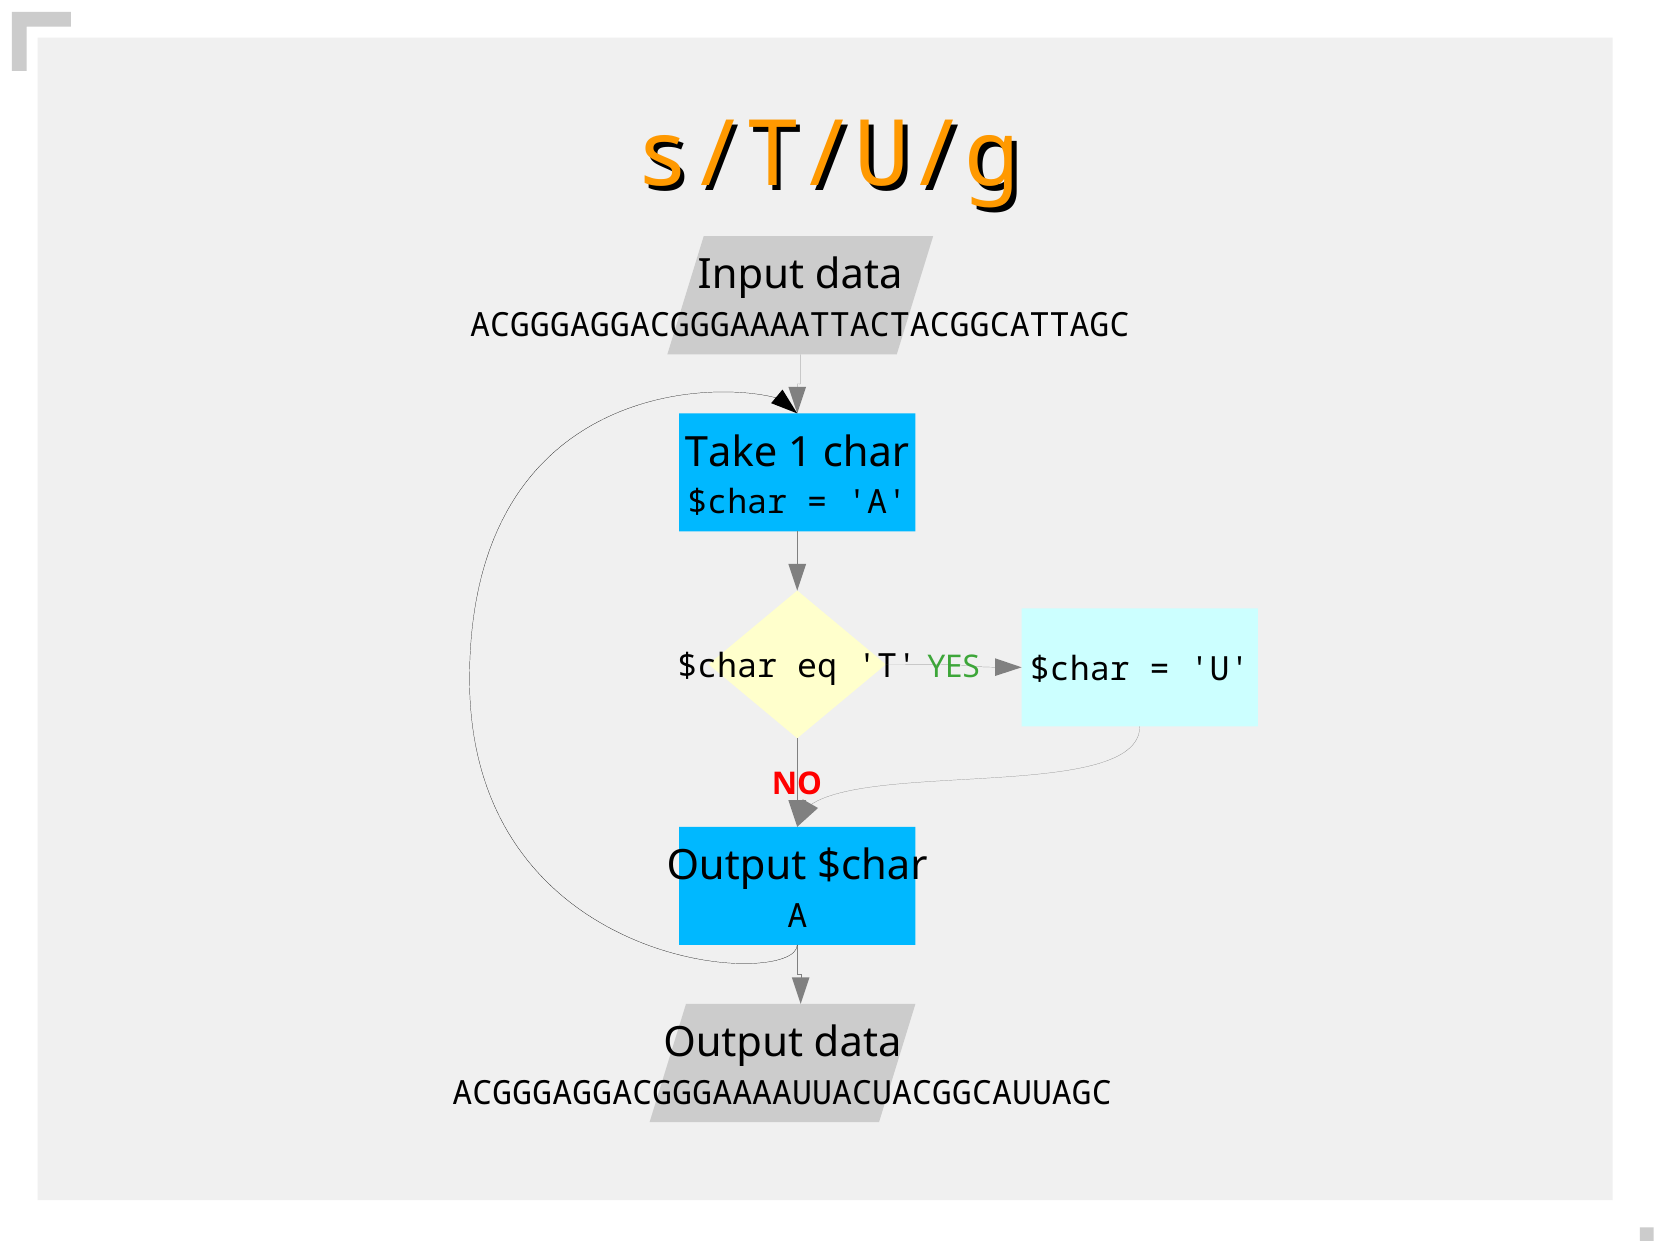

# s/T/U/g
Input data
ACGGGAGGACGGGAAAATTACTACGGCATTAGC
Take 1 char
$char = 'A'
$char eq 'T'
$char = 'U'
Output $char
A
Output data
ACGGGAGGACGGGAAAAUUACUACGGCAUUAGC